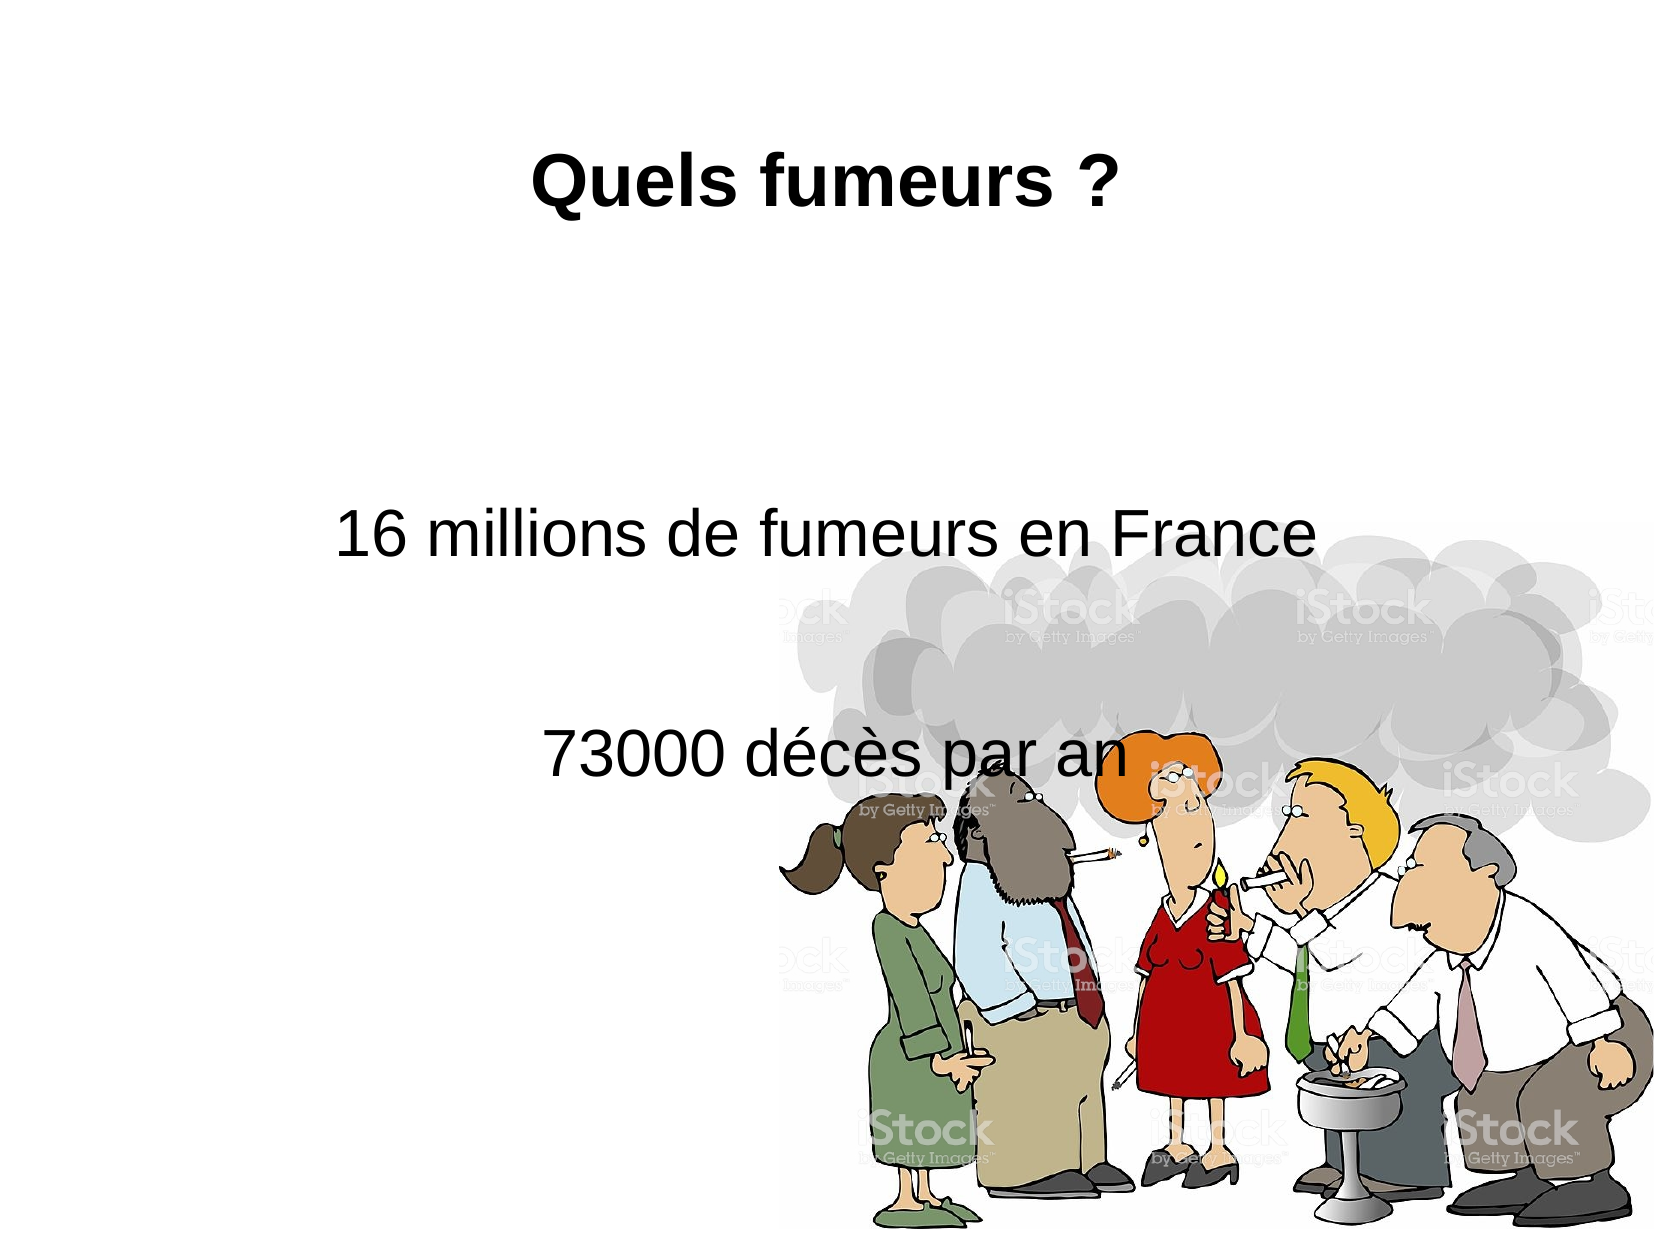

Quels fumeurs ?
16 millions de fumeurs en France
 73000 décès par an